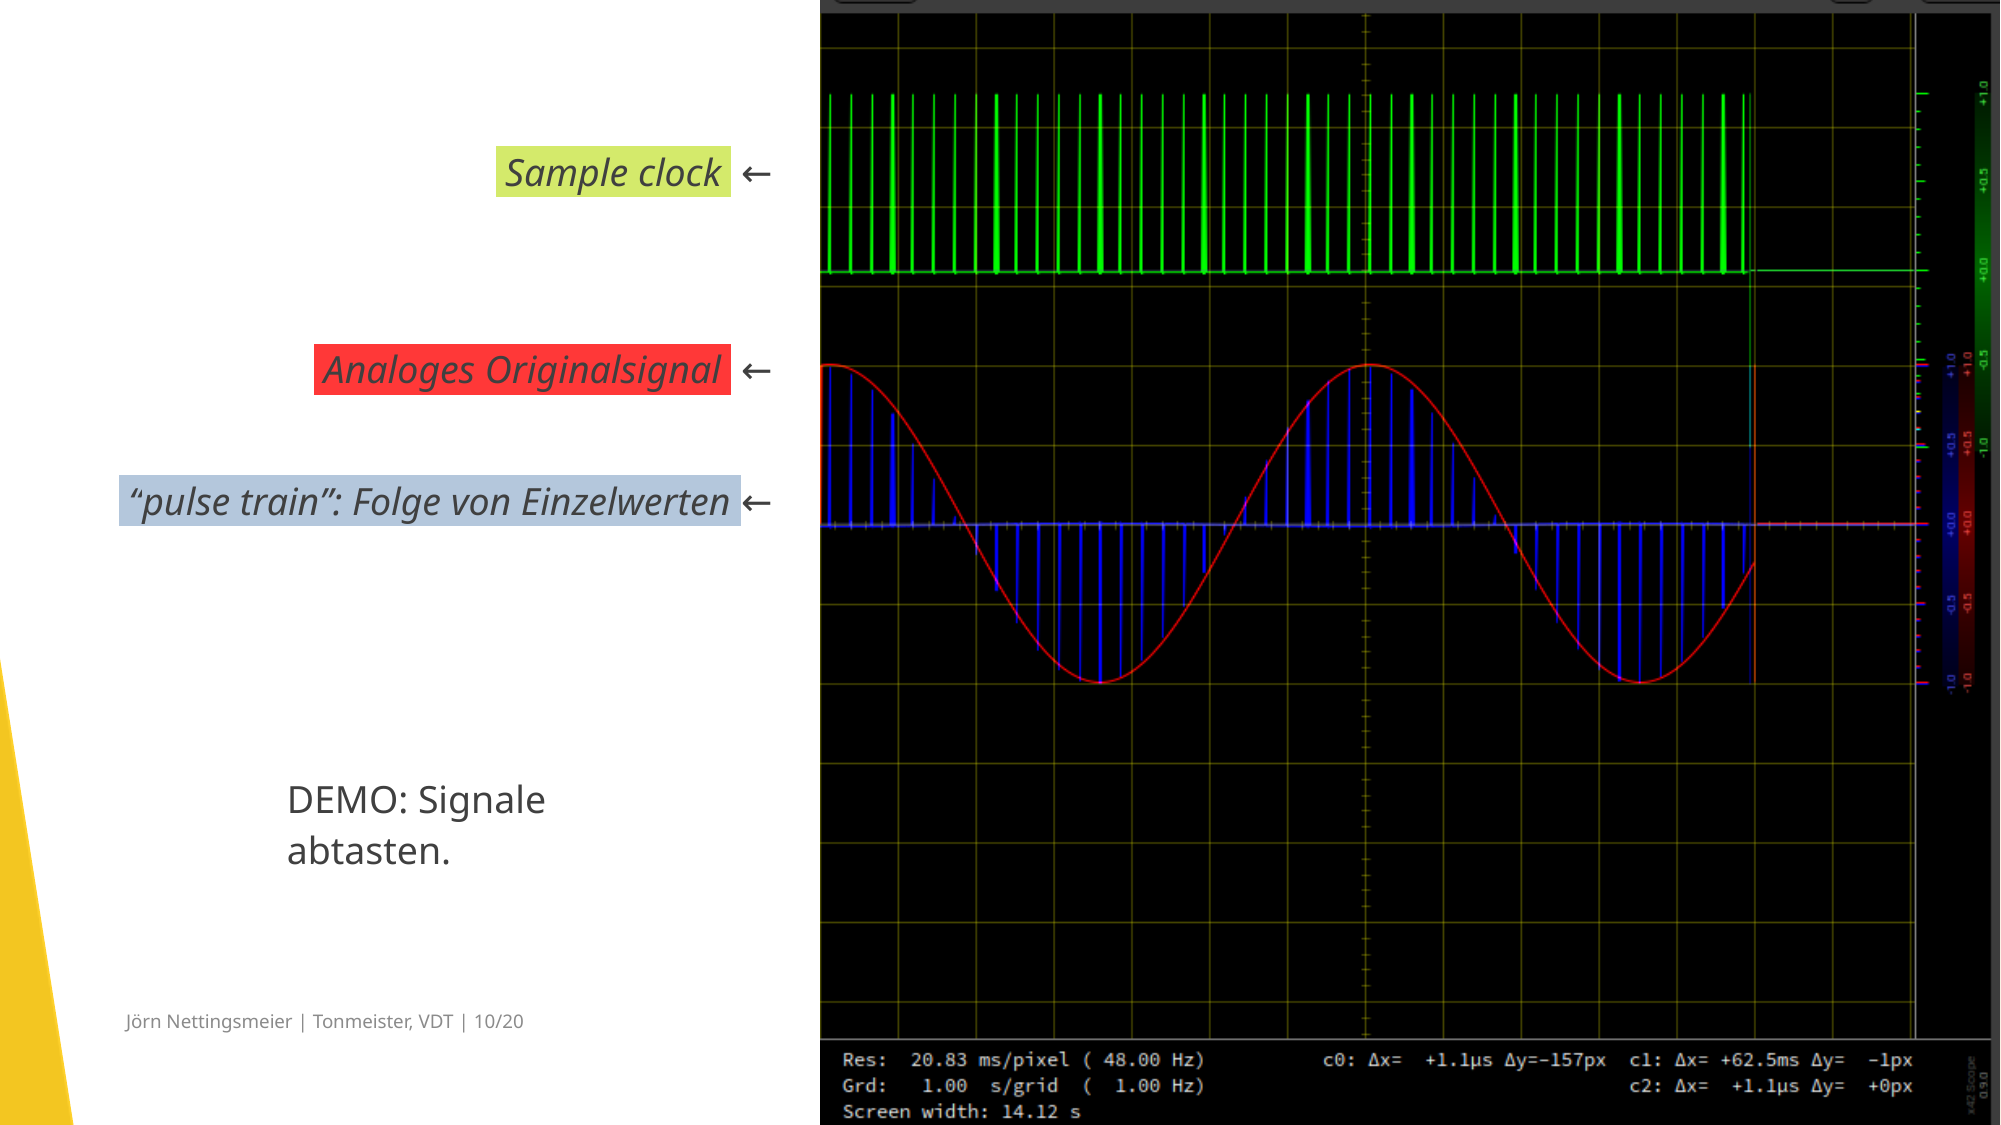

# Sample clock ←
 Analoges Originalsignal ←
 “pulse train”: Folge von Einzelwerten ←
DEMO: Signale abtasten.
Jörn Nettingsmeier | Tonmeister, VDT | 10/20